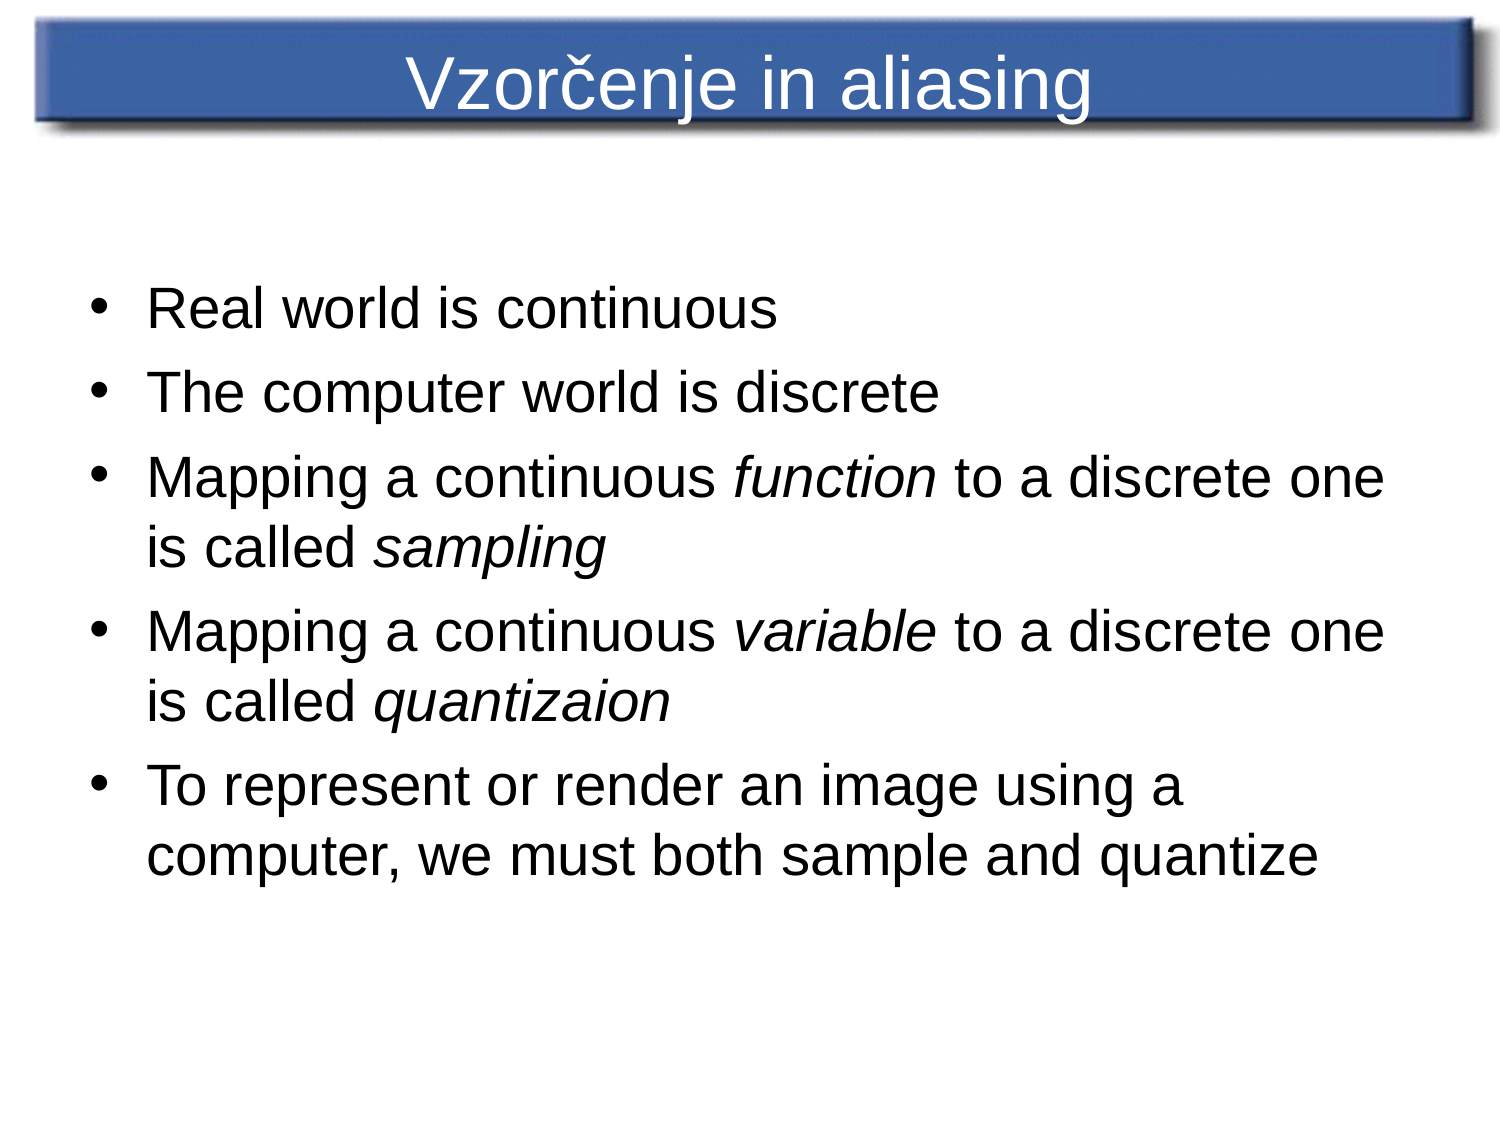

# Vzorčenje in aliasing
Real world is continuous
The computer world is discrete
Mapping a continuous function to a discrete one is called sampling
Mapping a continuous variable to a discrete one is called quantizaion
To represent or render an image using a computer, we must both sample and quantize